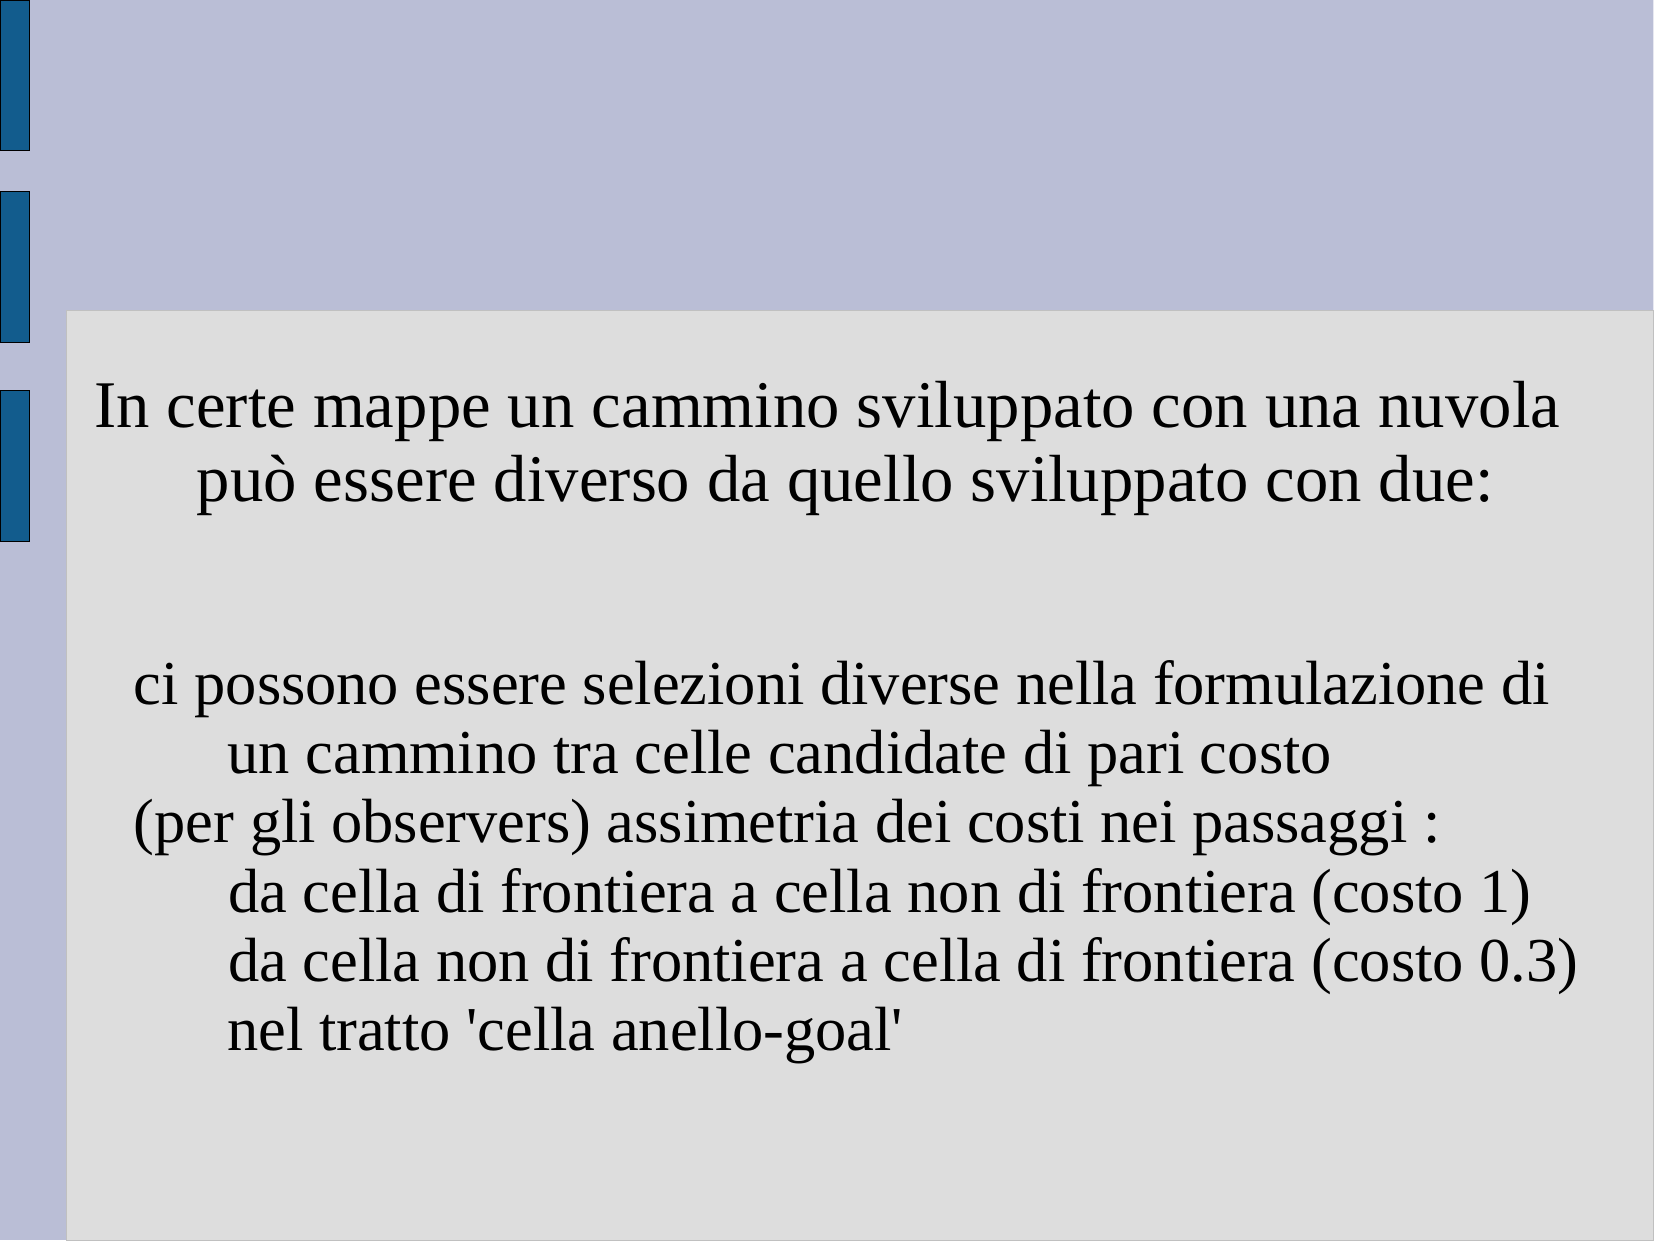

#
In certe mappe un cammino sviluppato con una nuvola può essere diverso da quello sviluppato con due:
 ci possono essere selezioni diverse nella formulazione di 	un cammino tra celle candidate di pari costo
 (per gli observers) assimetria dei costi nei passaggi :
 da cella di frontiera a cella non di frontiera (costo 1)
 da cella non di frontiera a cella di frontiera (costo 0.3)
 	nel tratto 'cella anello-goal'